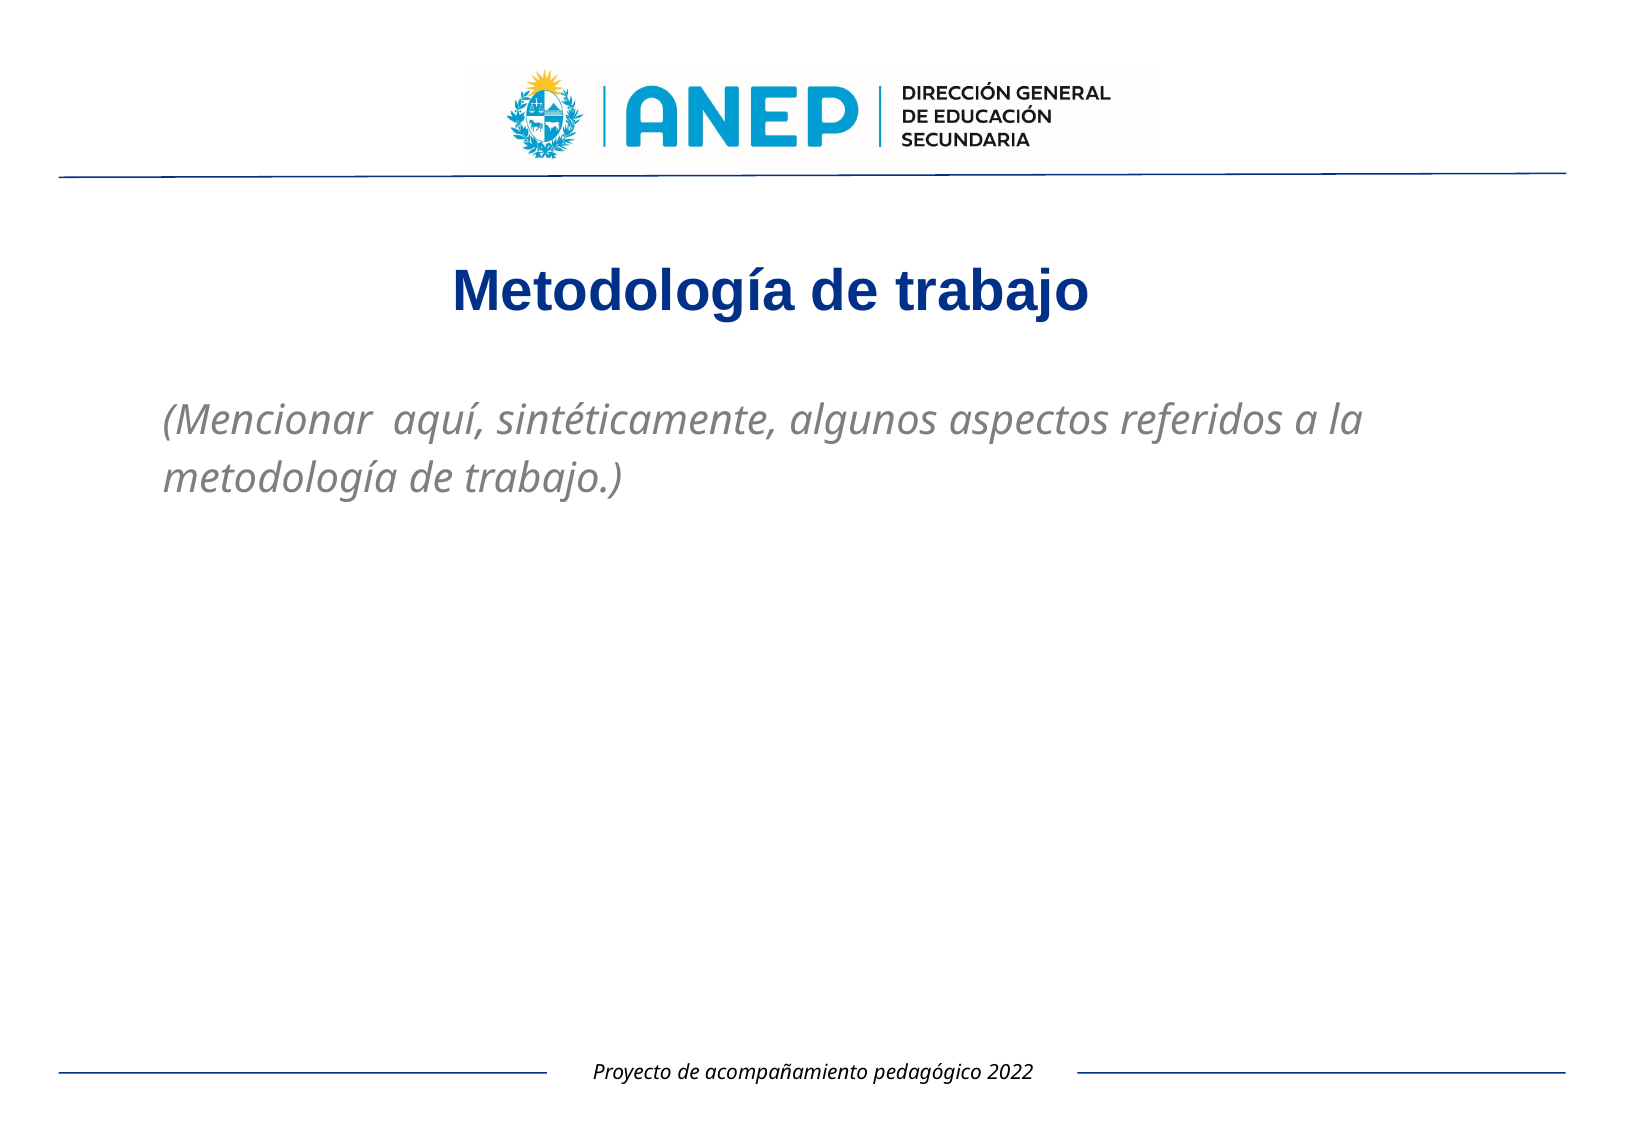

# Metodología de trabajo
(Mencionar aquí, sintéticamente, algunos aspectos referidos a la metodología de trabajo.)
Proyecto de acompañamiento pedagógico 2022